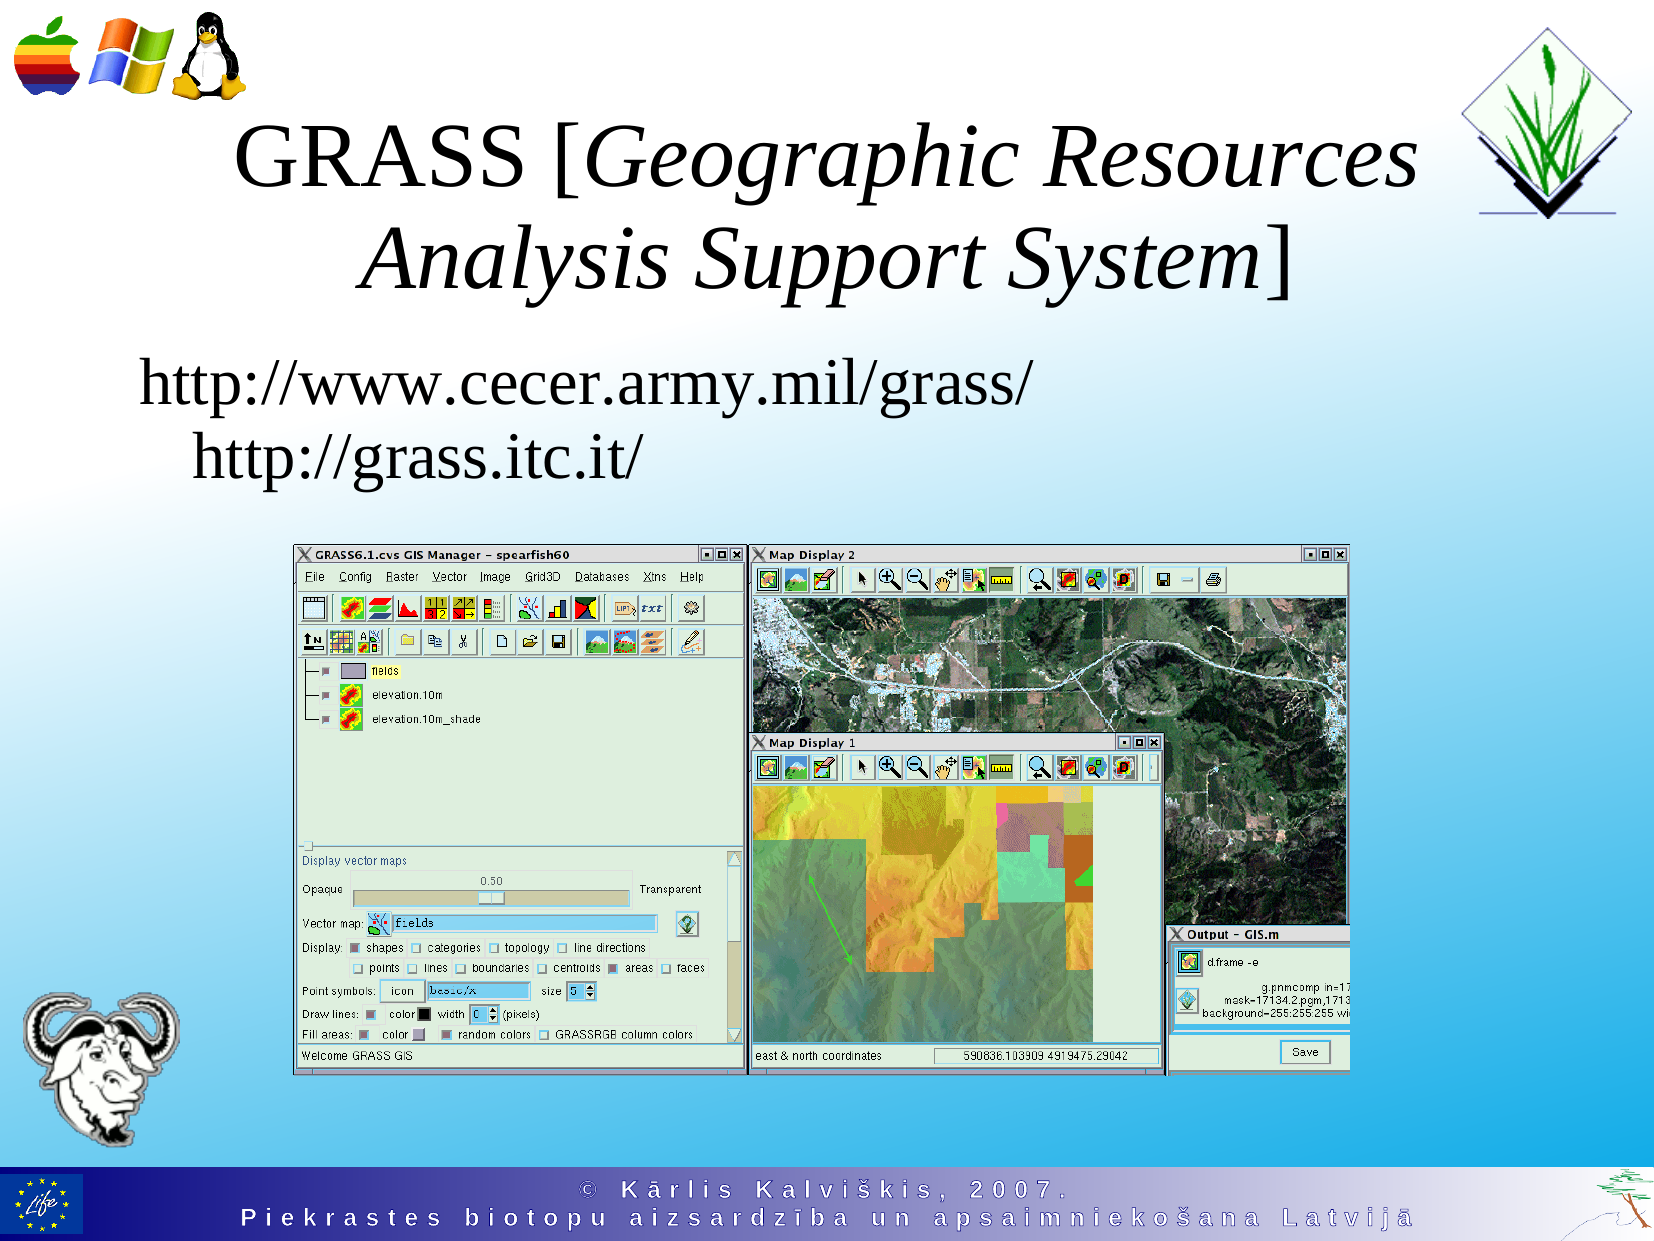

# GRASS [Geographic Resources Analysis Support System]
http://www.cecer.army.mil/grass/
http://grass.itc.it/